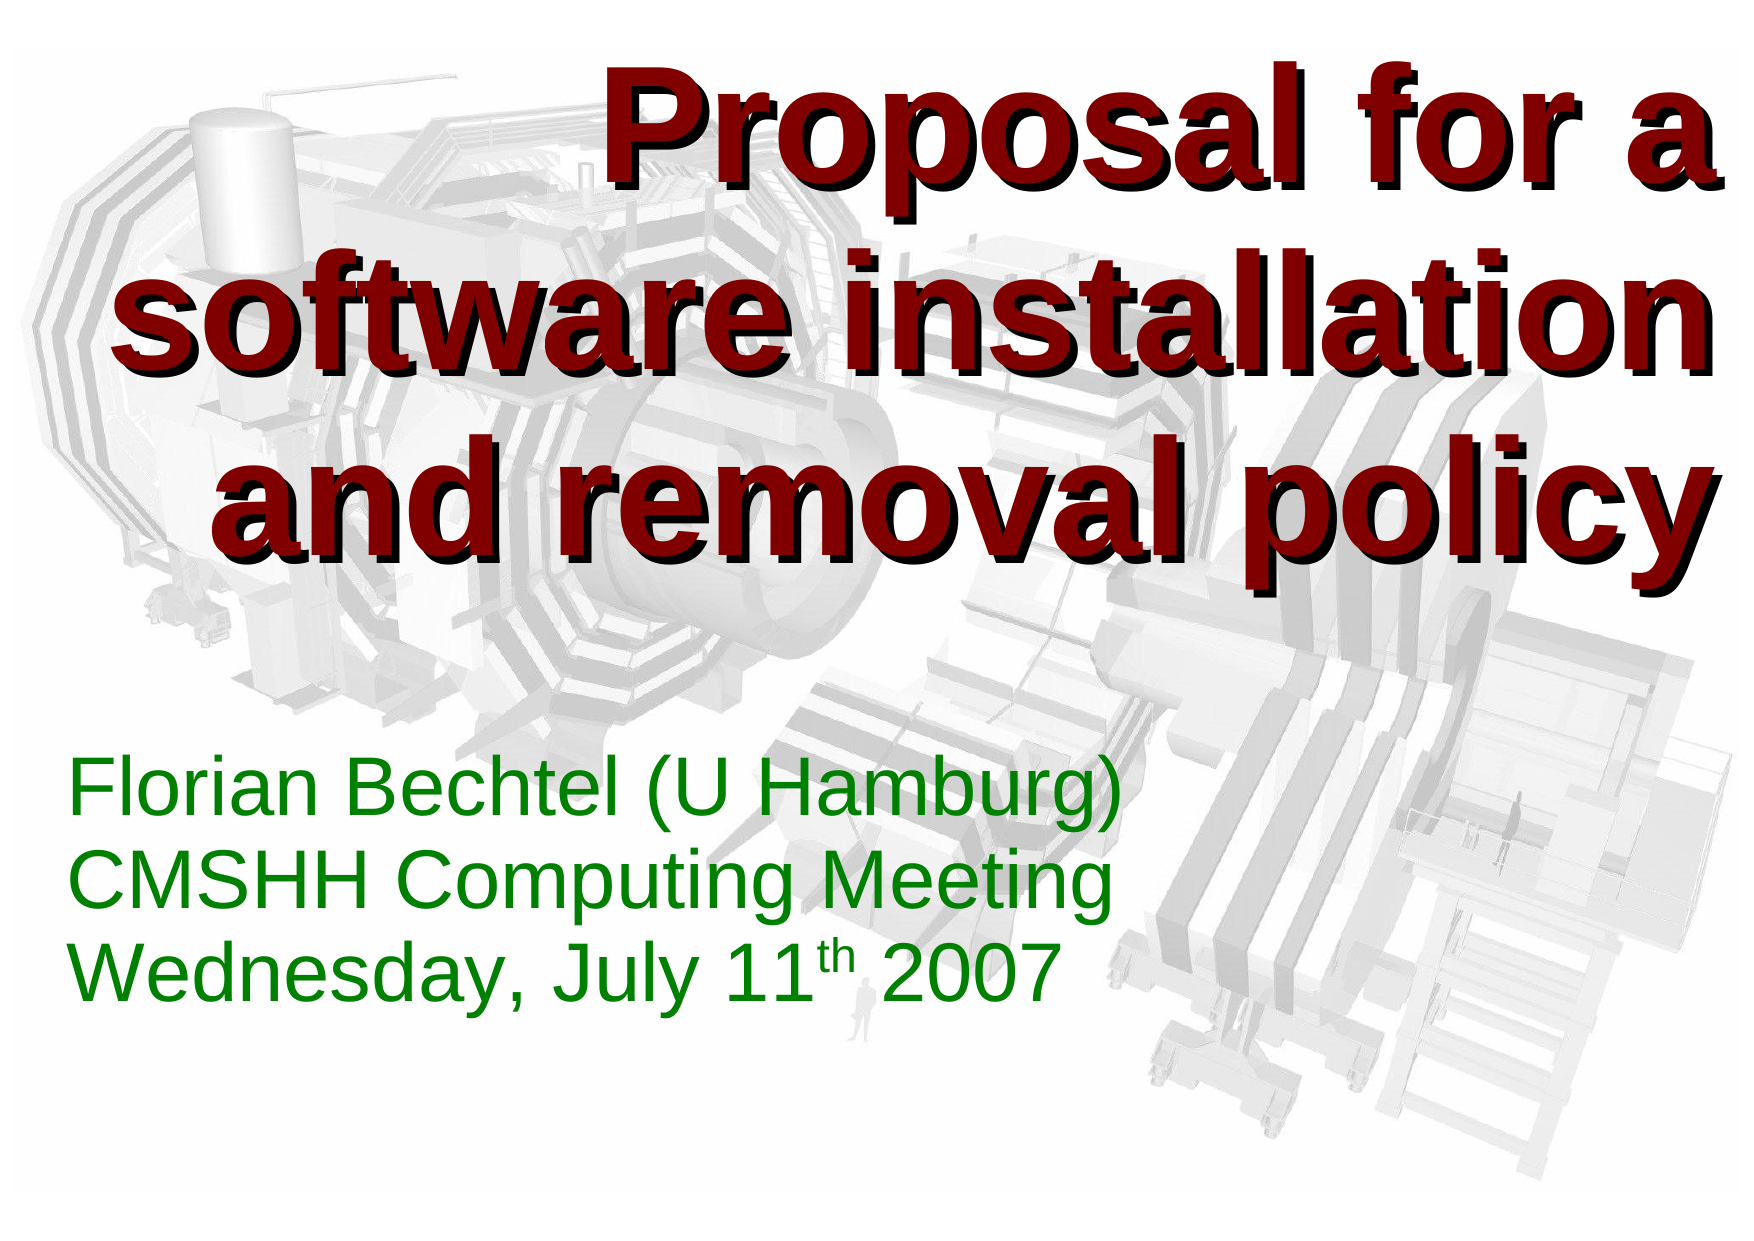

Proposal for a software installation
and removal policy
Florian Bechtel (U Hamburg)
CMSHH Computing Meeting
Wednesday, July 11th 2007